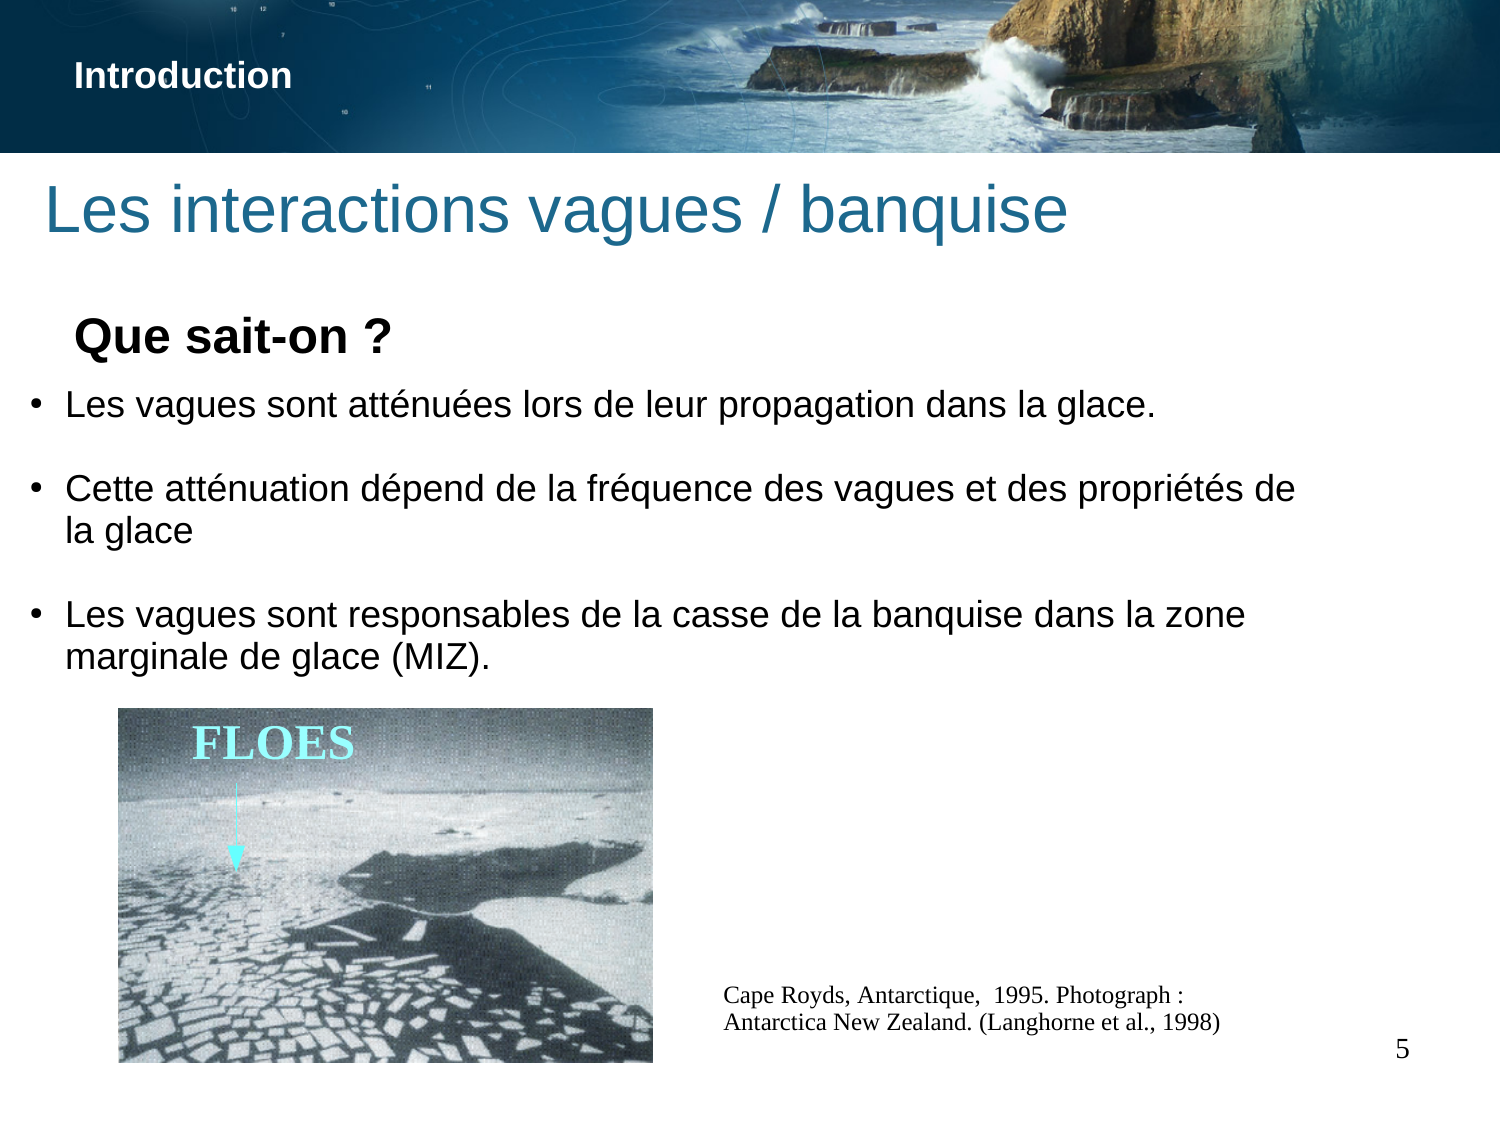

Introduction
# Les interactions vagues / banquise
Que sait-on ?
Les vagues sont atténuées lors de leur propagation dans la glace.
Cette atténuation dépend de la fréquence des vagues et des propriétés de la glace
Les vagues sont responsables de la casse de la banquise dans la zone marginale de glace (MIZ).
FLOES
Cape Royds, Antarctique, 1995. Photograph : Antarctica New Zealand. (Langhorne et al., 1998)
5